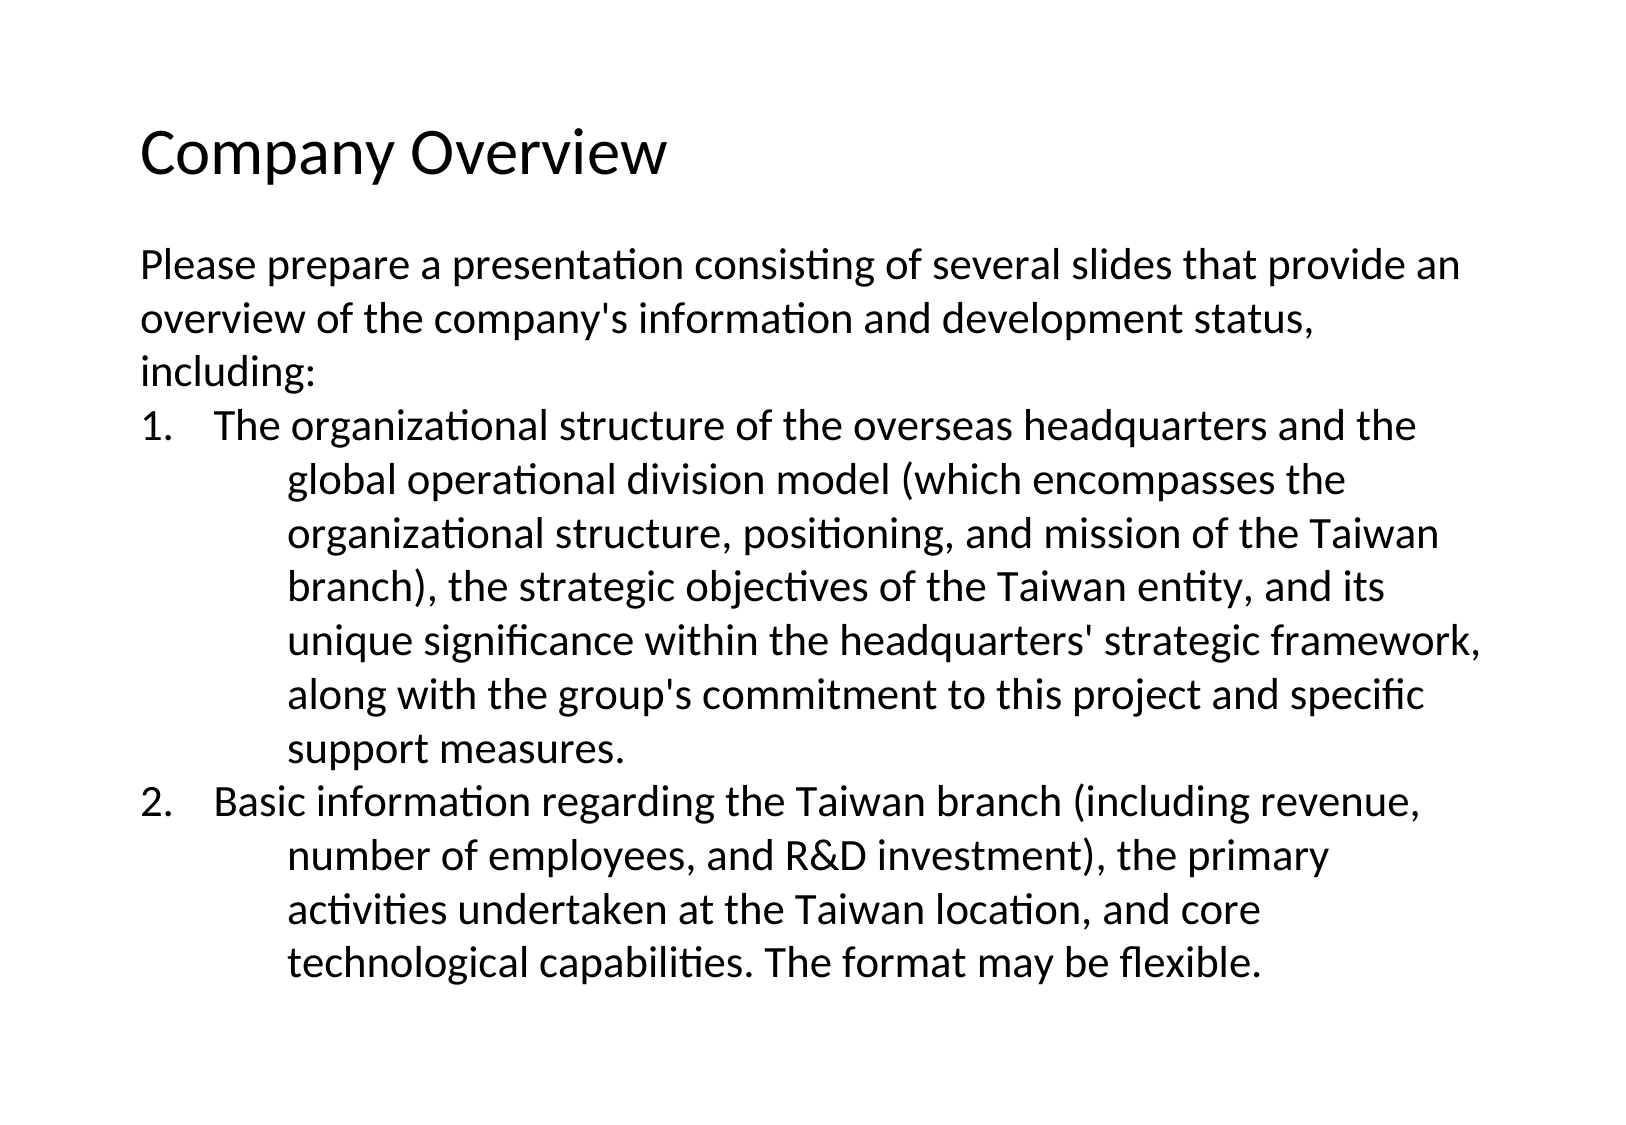

# Company Overview
Please prepare a presentation consisting of several slides that provide an overview of the company's information and development status, including:
The organizational structure of the overseas headquarters and the global operational division model (which encompasses the organizational structure, positioning, and mission of the Taiwan branch), the strategic objectives of the Taiwan entity, and its unique significance within the headquarters' strategic framework, along with the group's commitment to this project and specific support measures.
Basic information regarding the Taiwan branch (including revenue, number of employees, and R&D investment), the primary activities undertaken at the Taiwan location, and core technological capabilities. The format may be flexible.